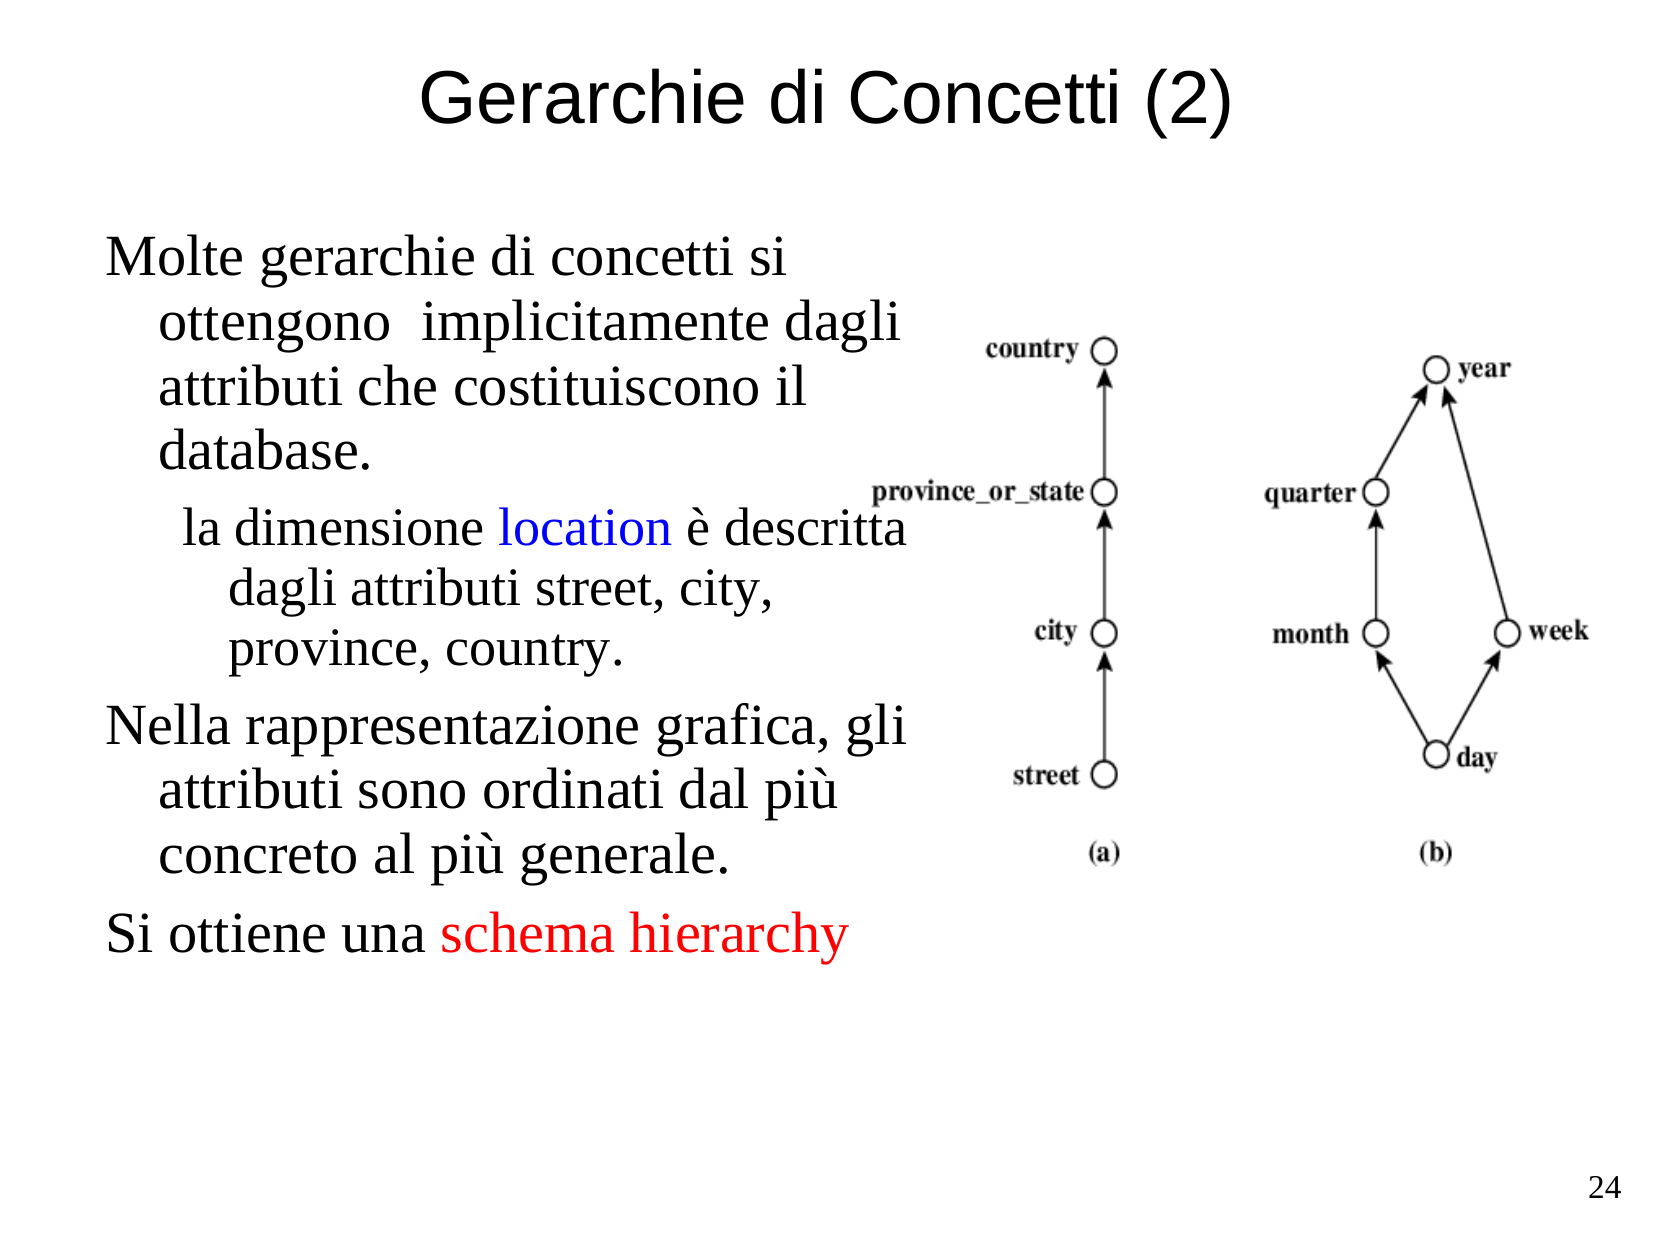

# Gerarchie di Concetti (2)
Molte gerarchie di concetti si ottengono implicitamente dagli attributi che costituiscono il database.
la dimensione location è descritta dagli attributi street, city, province, country.
Nella rappresentazione grafica, gli attributi sono ordinati dal più concreto al più generale.
Si ottiene una schema hierarchy